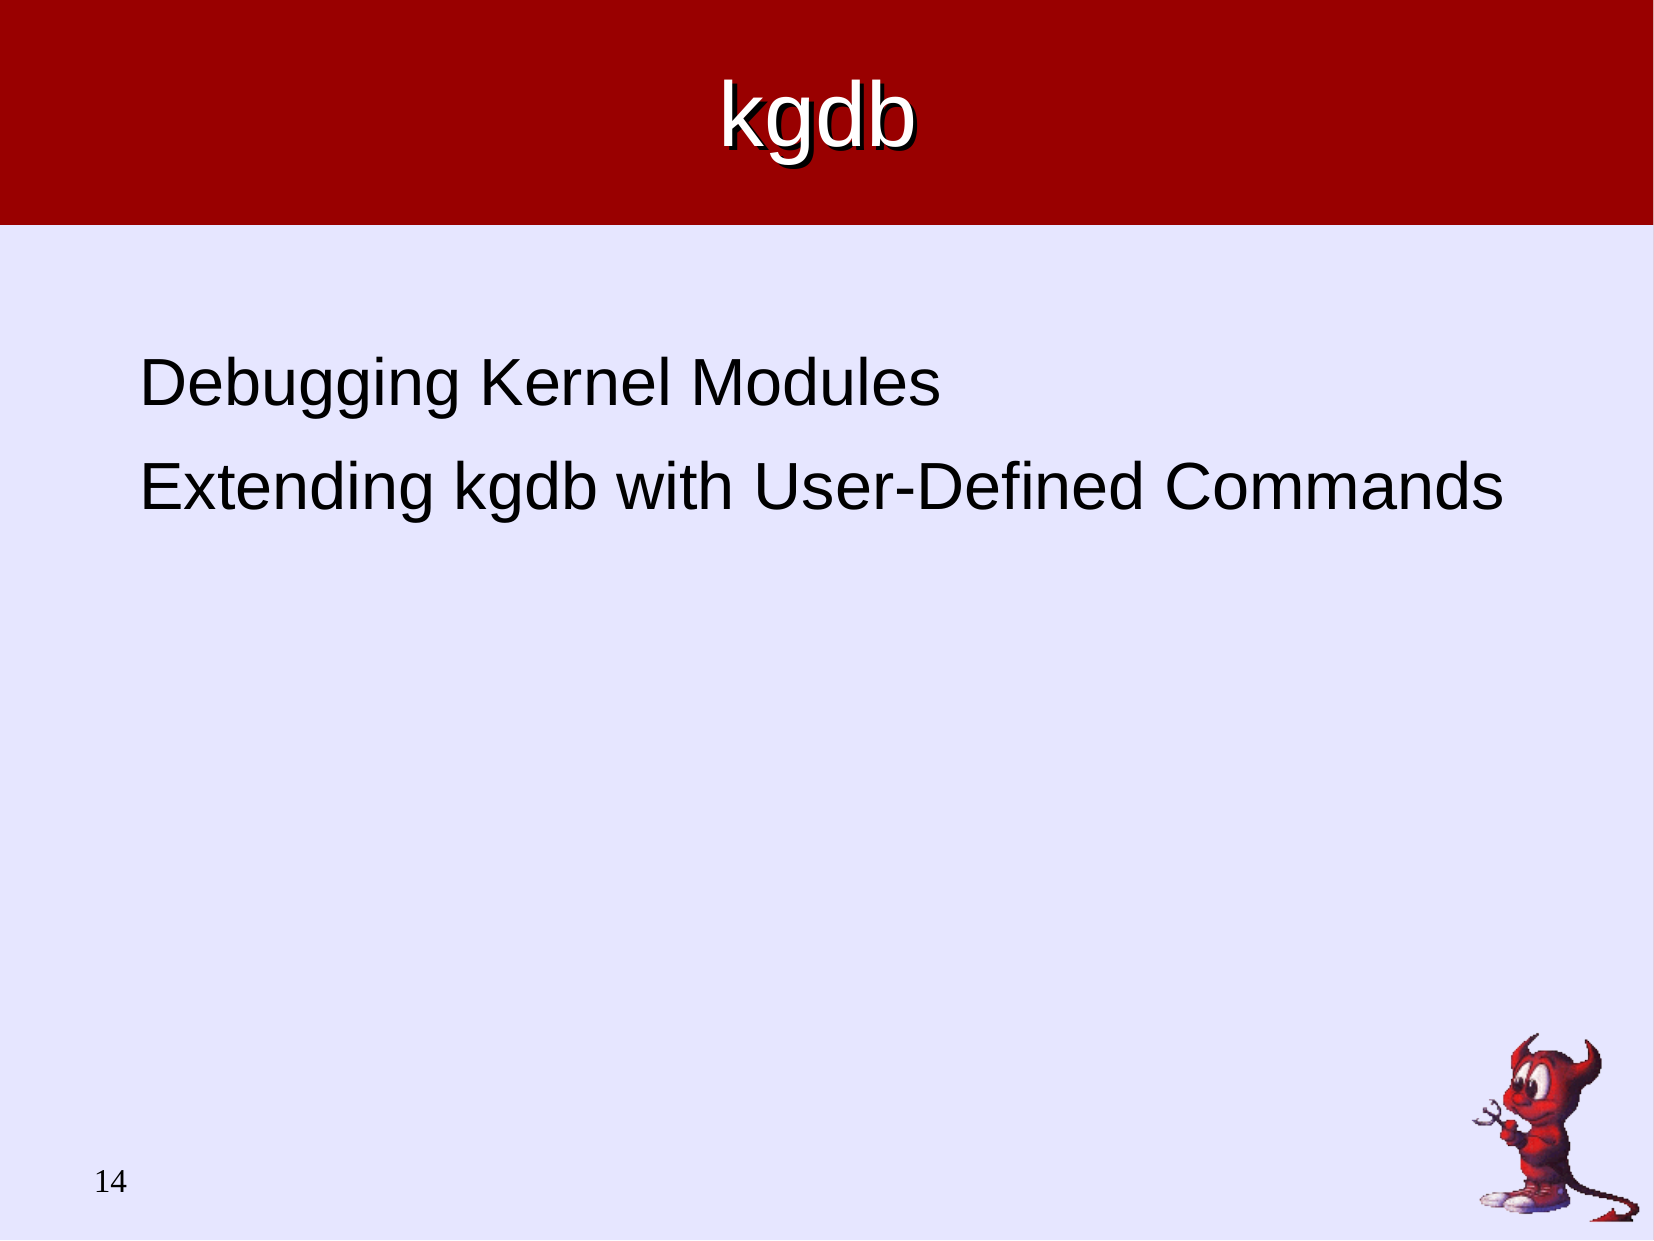

# kgdb
Debugging Kernel Modules
Extending kgdb with User-Defined Commands